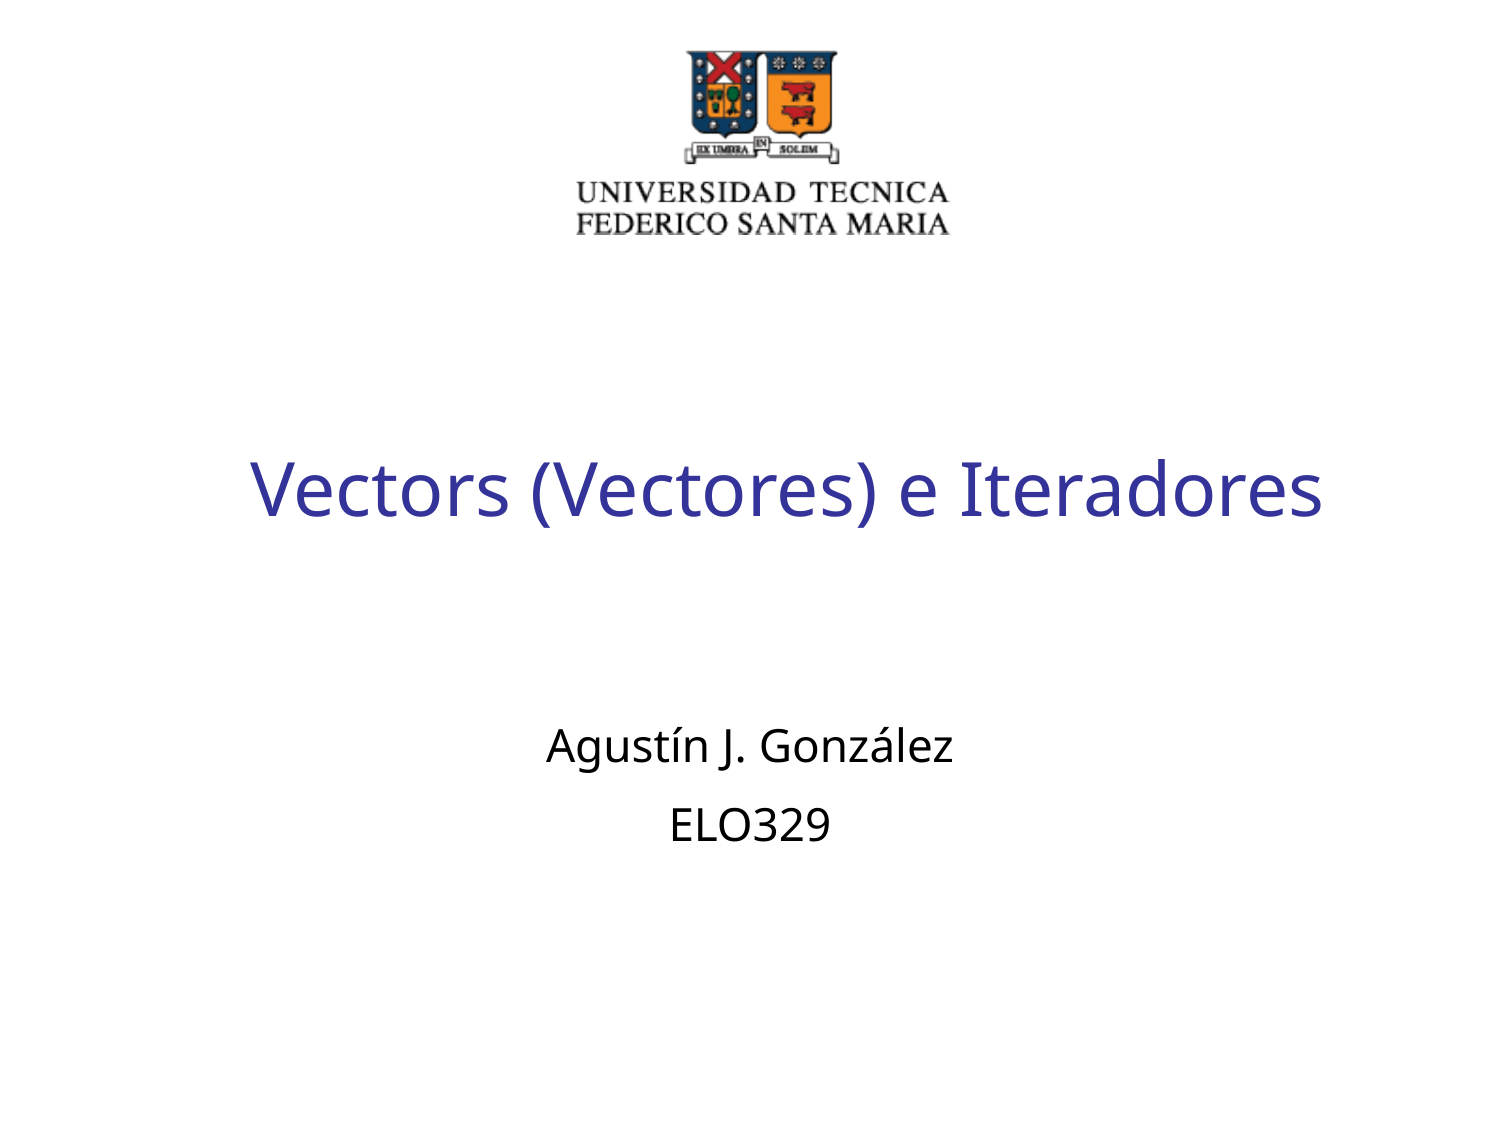

# Vectors (Vectores)‏ e Iteradores
Agustín J. González
ELO329